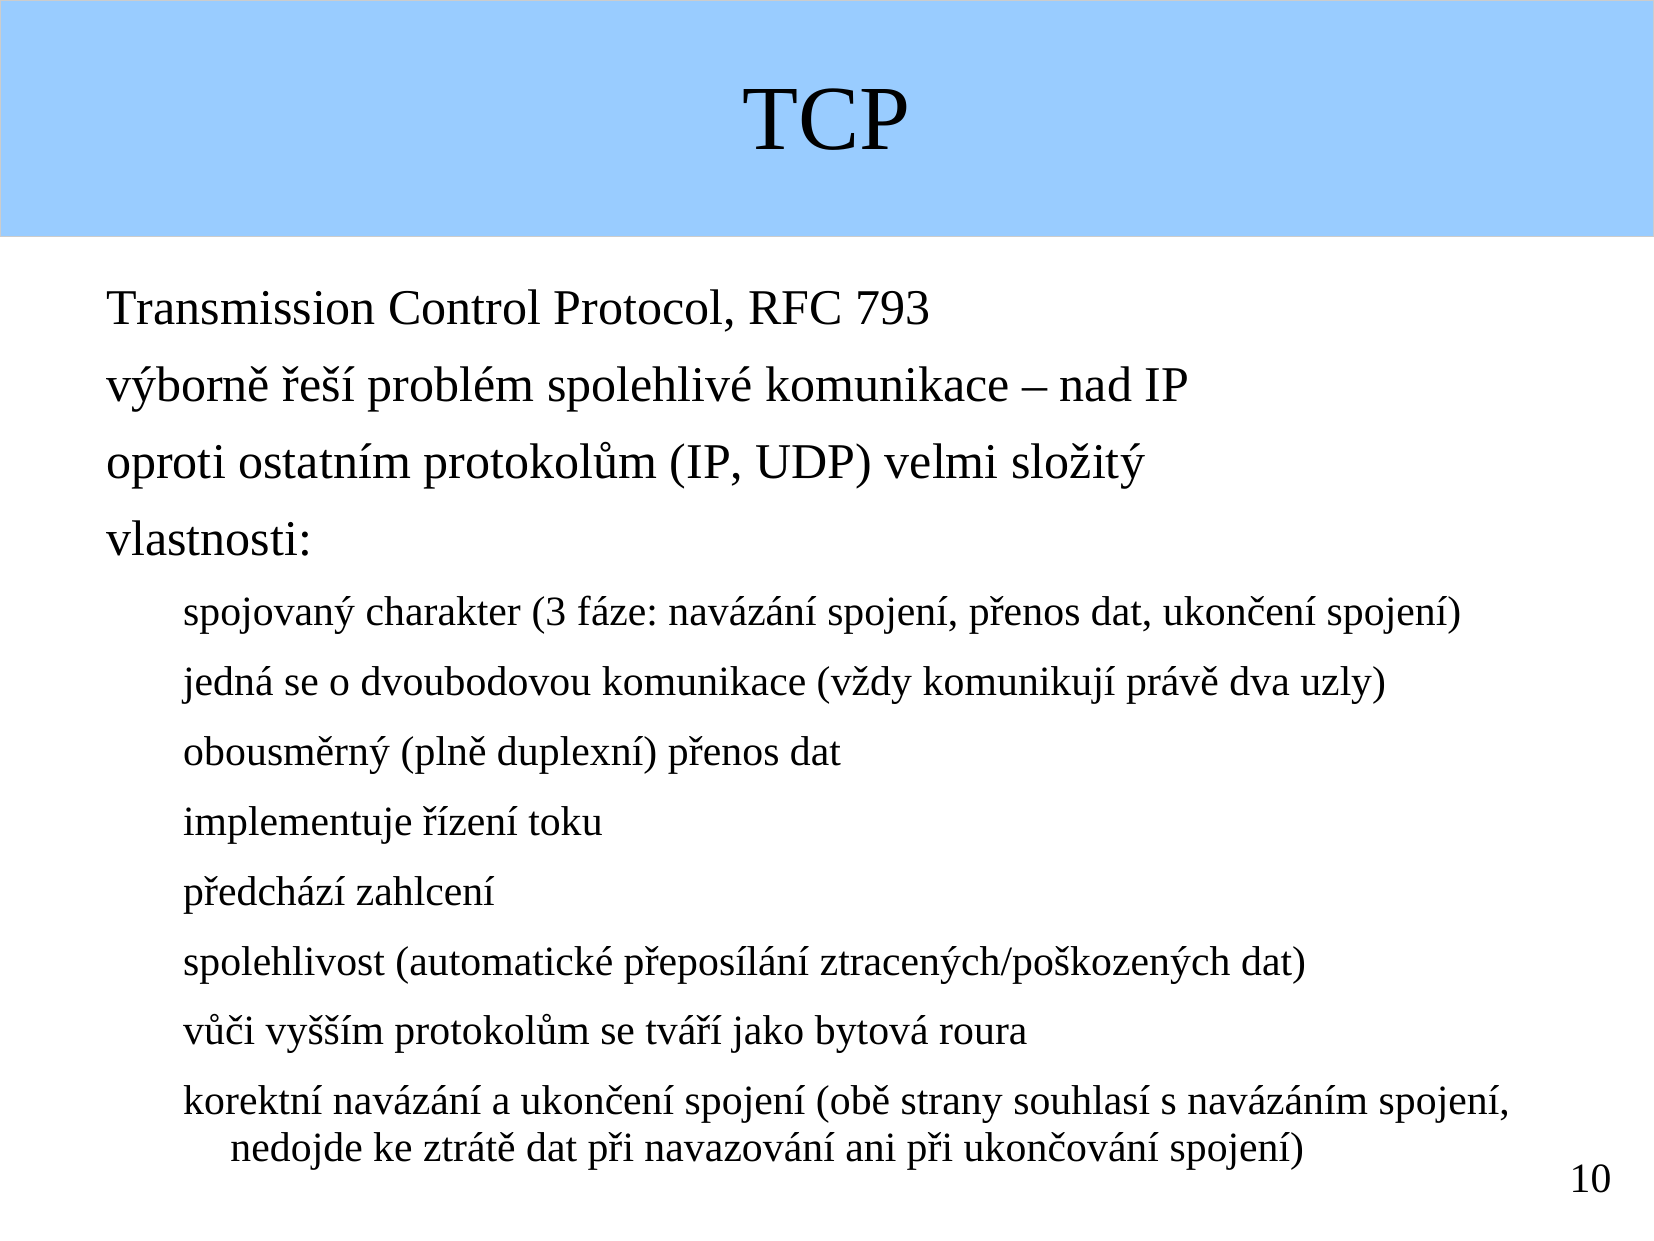

# TCP
Transmission Control Protocol, RFC 793
výborně řeší problém spolehlivé komunikace – nad IP
oproti ostatním protokolům (IP, UDP) velmi složitý
vlastnosti:
spojovaný charakter (3 fáze: navázání spojení, přenos dat, ukončení spojení)
jedná se o dvoubodovou komunikace (vždy komunikují právě dva uzly)
obousměrný (plně duplexní) přenos dat
implementuje řízení toku
předchází zahlcení
spolehlivost (automatické přeposílání ztracených/poškozených dat)
vůči vyšším protokolům se tváří jako bytová roura
korektní navázání a ukončení spojení (obě strany souhlasí s navázáním spojení, nedojde ke ztrátě dat při navazování ani při ukončování spojení)